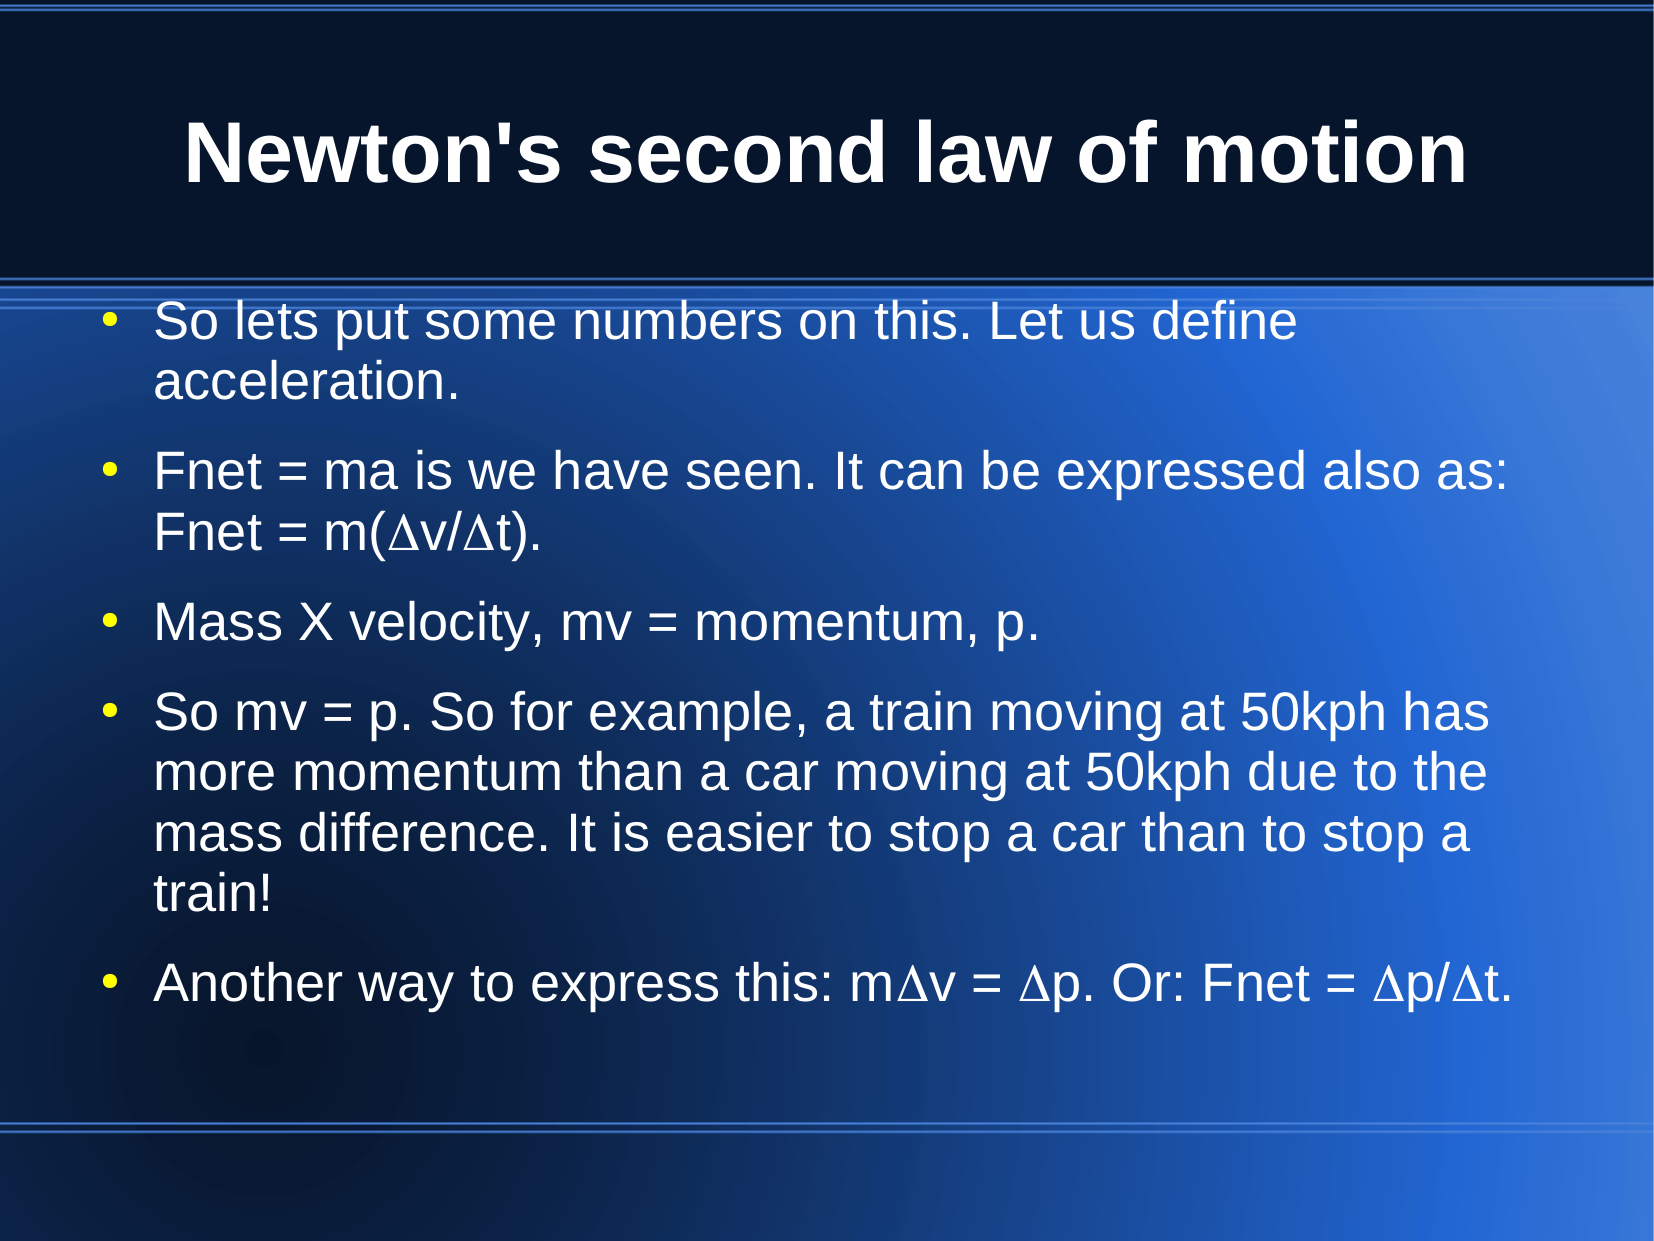

# Newton's second law of motion
So lets put some numbers on this. Let us define acceleration.
Fnet = ma is we have seen. It can be expressed also as: Fnet = m(Dv/Dt).
Mass X velocity, mv = momentum, p.
So mv = p. So for example, a train moving at 50kph has more momentum than a car moving at 50kph due to the mass difference. It is easier to stop a car than to stop a train!
Another way to express this: mDv = Dp. Or: Fnet = Dp/Dt.